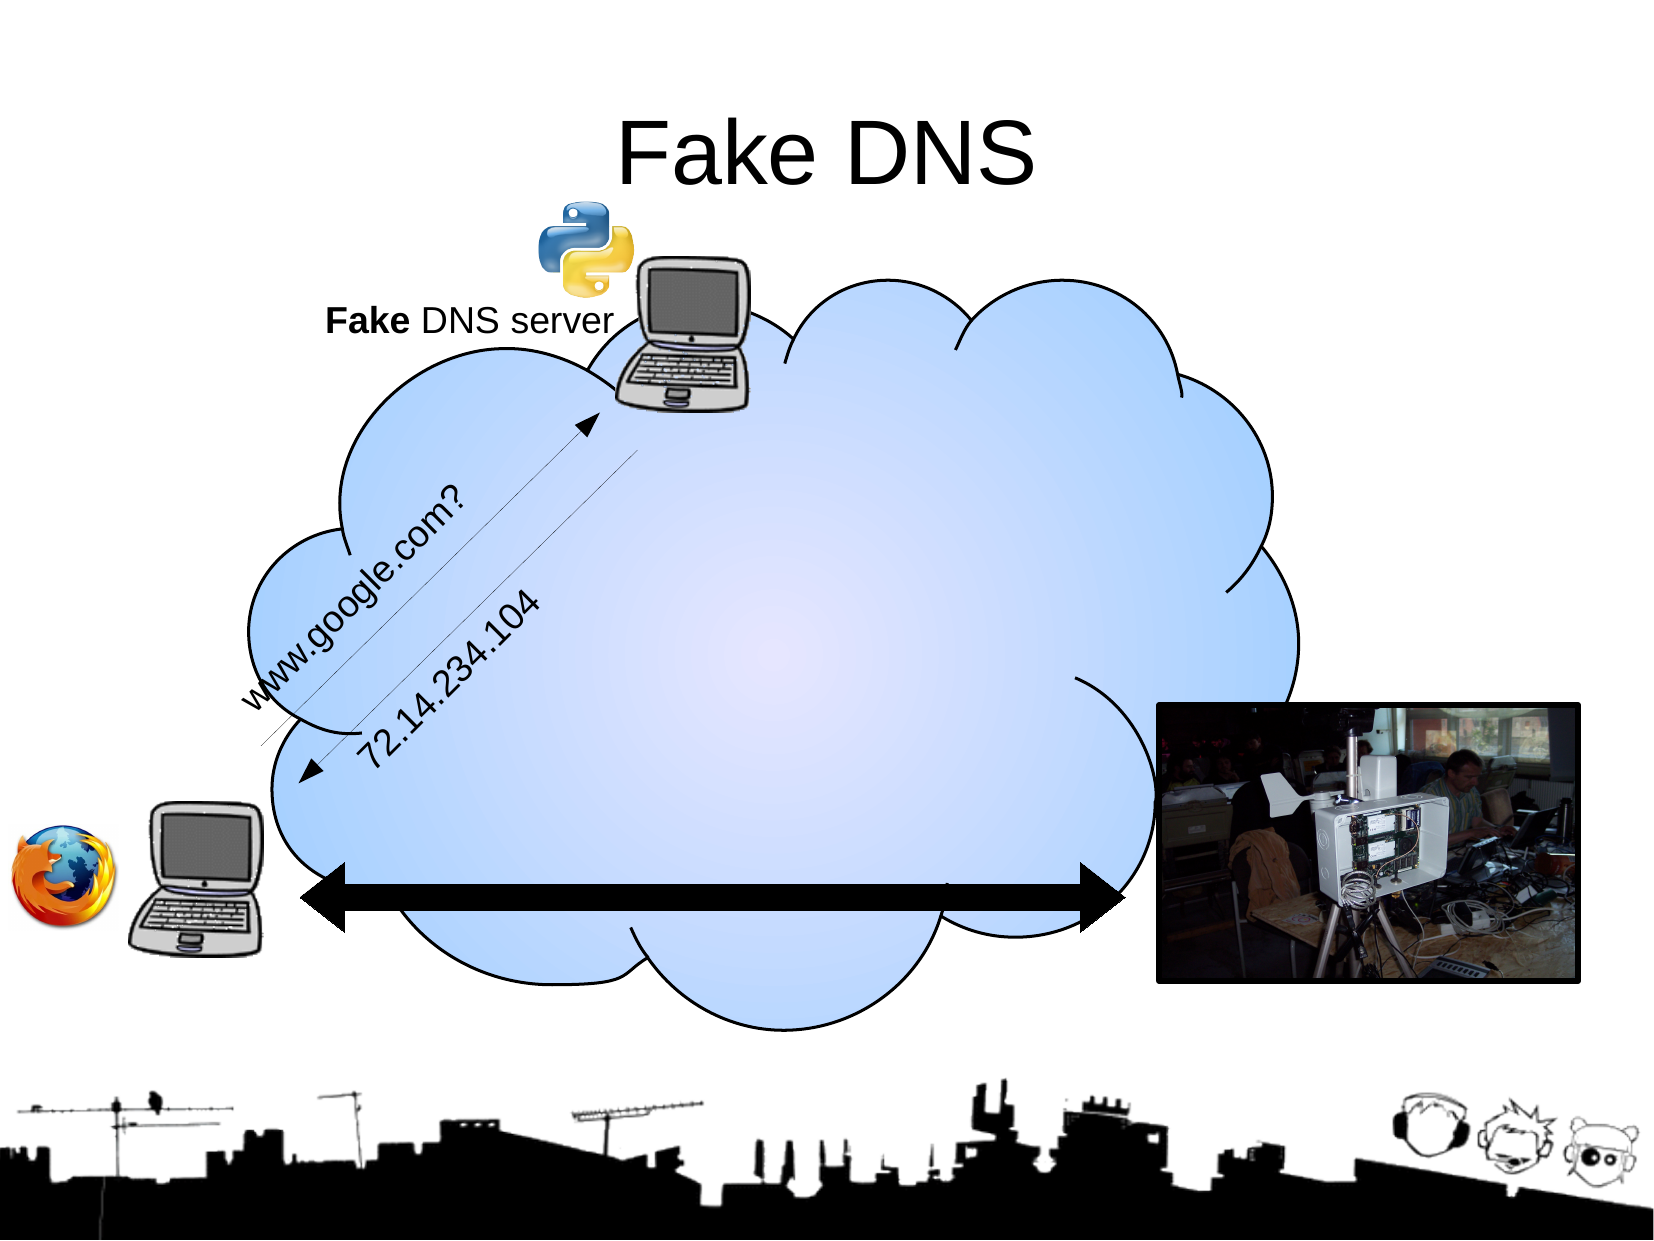

# Fake DNS
 Fake DNS server
www.google.com?
72.14.234.104